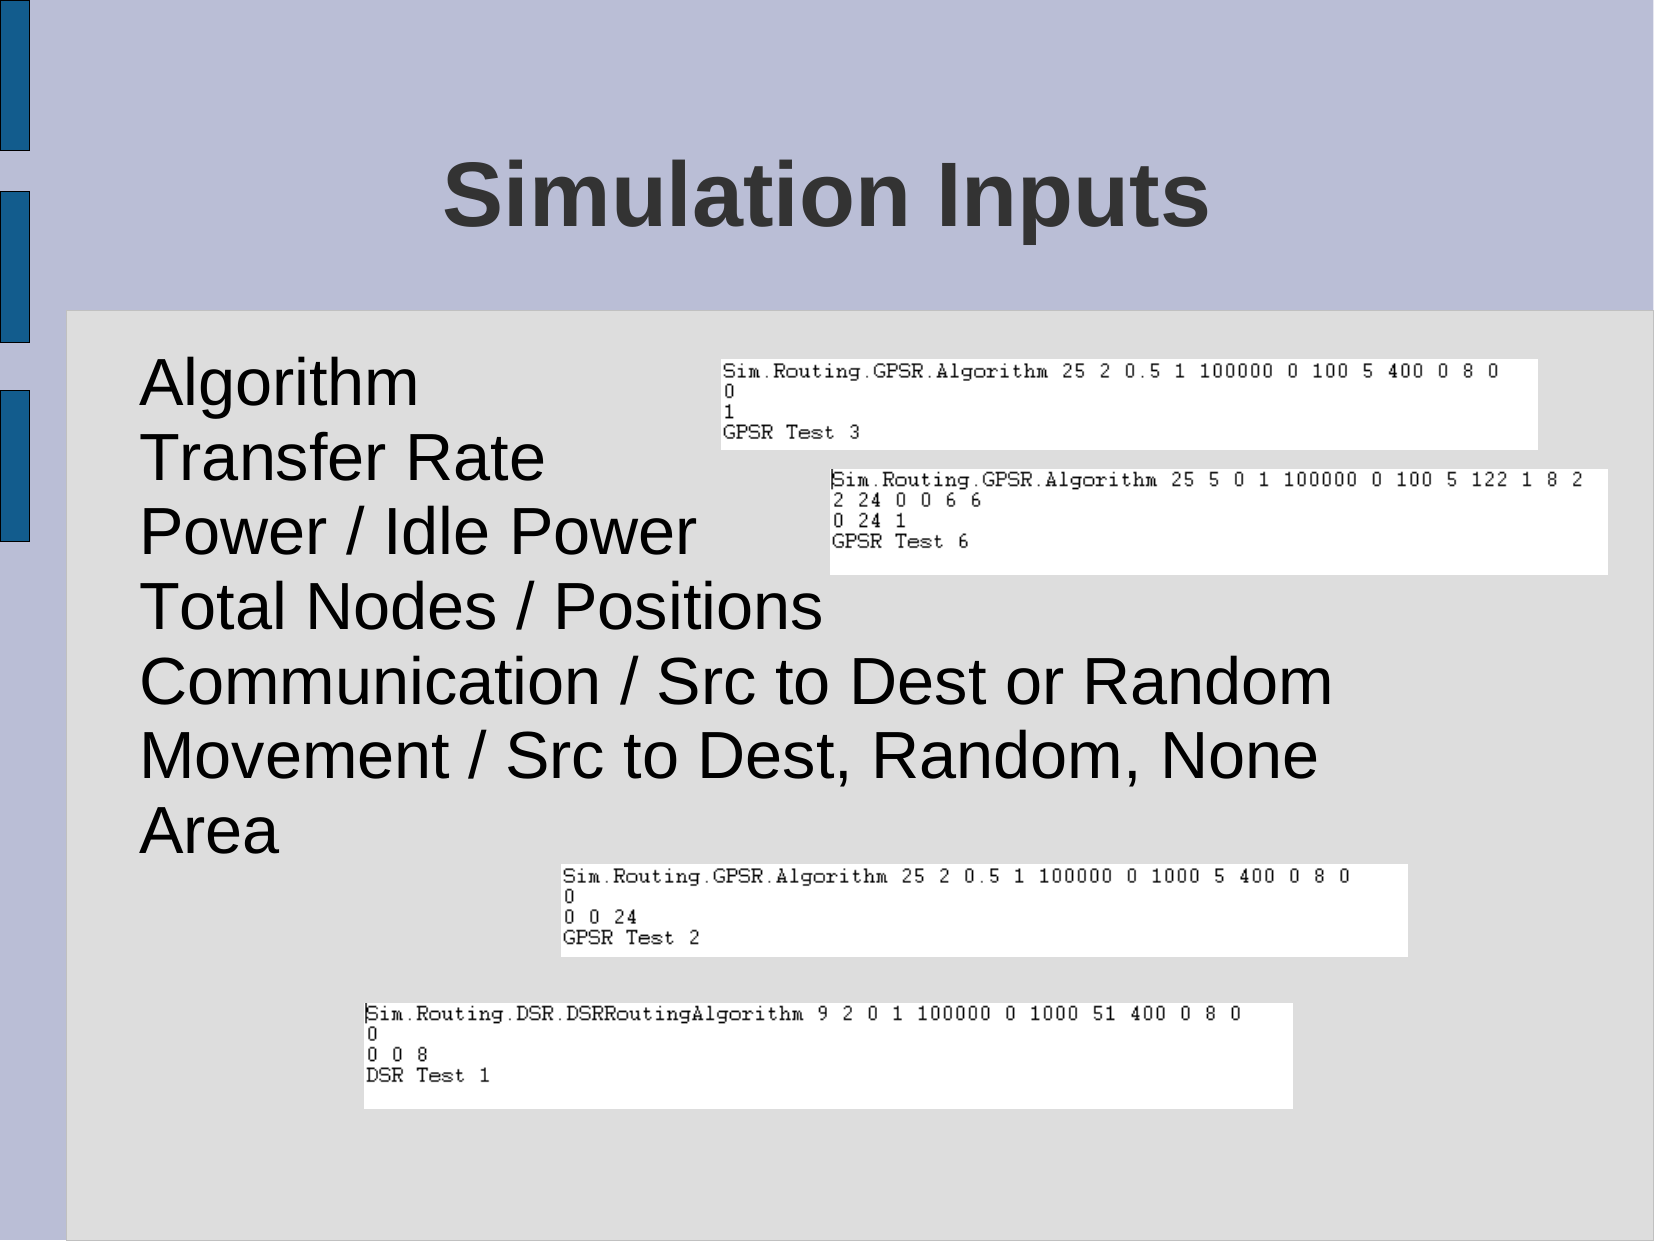

# Simulation Inputs
Algorithm
Transfer Rate
Power / Idle Power
Total Nodes / Positions
Communication / Src to Dest or Random
Movement / Src to Dest, Random, None
Area